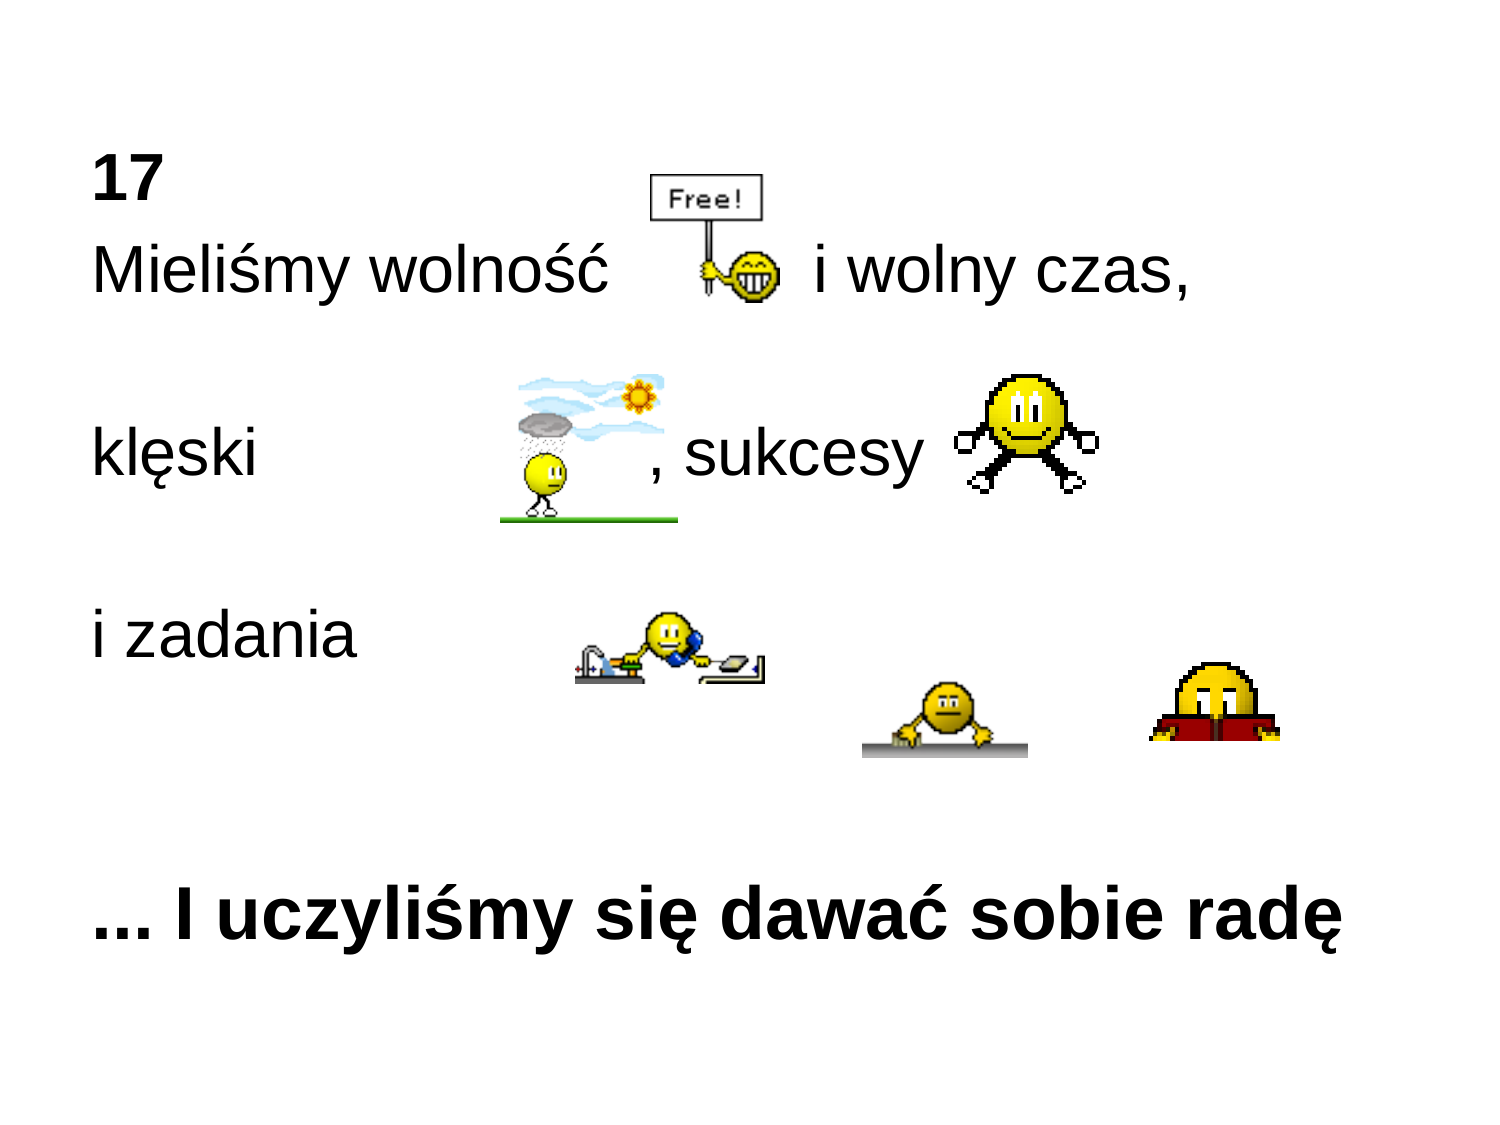

# 17
Mieliśmy wolność i wolny czas,
klęski , sukcesy
i zadania
... I uczyliśmy się dawać sobie radę